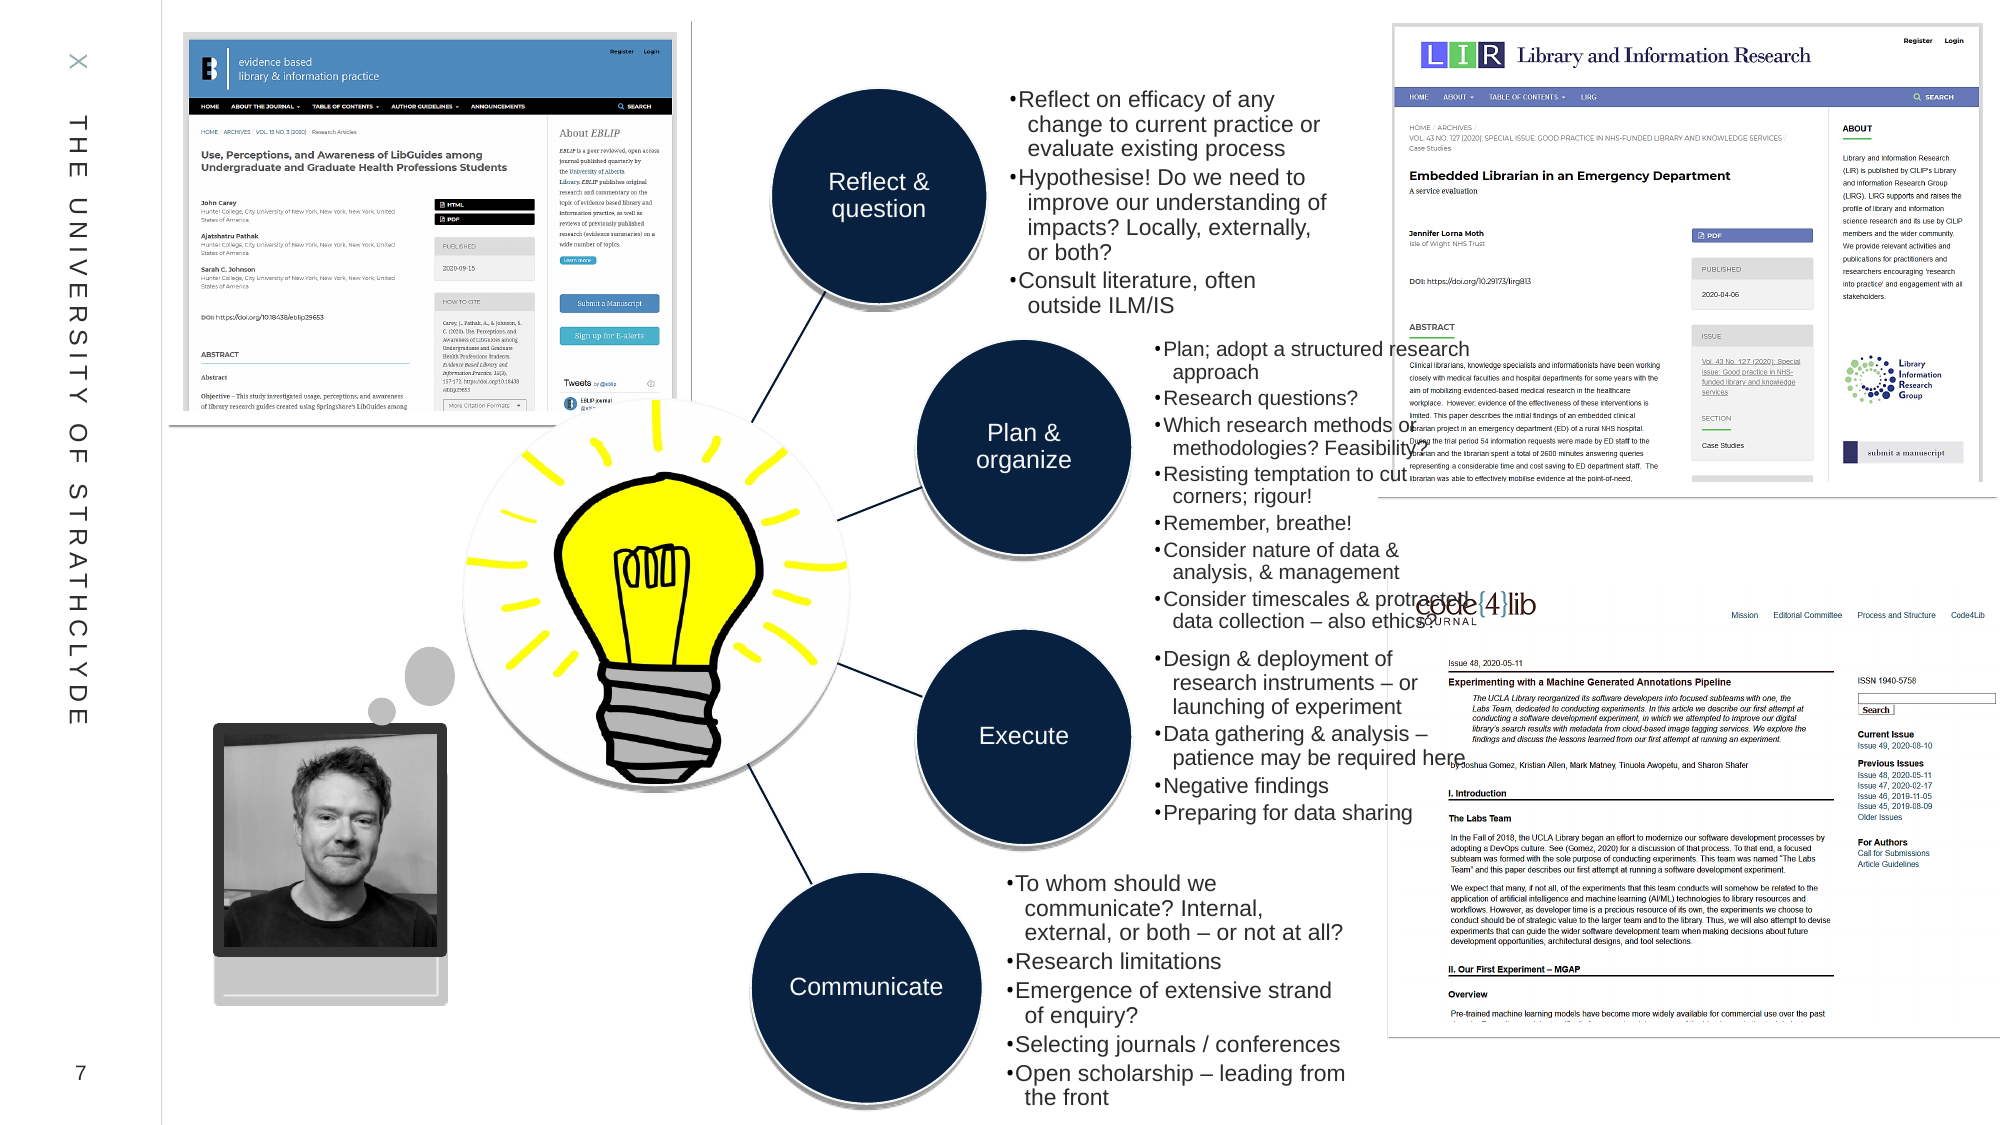

Reflect & question
Reflect on efficacy of any change to current practice or evaluate existing process
Hypothesise! Do we need to improve our understanding of impacts? Locally, externally, or both?
Consult literature, often outside ILM/IS
Plan & organize
Plan; adopt a structured research approach
Research questions?
Which research methods or methodologies? Feasibility?
Resisting temptation to cut corners; rigour!
Remember, breathe!
Consider nature of data & analysis, & management
Consider timescales & protracted data collection – also ethics?
Execute
Design & deployment of research instruments – or launching of experiment
Data gathering & analysis – patience may be required here
Negative findings
Preparing for data sharing
Communicate
To whom should we communicate? Internal, external, or both – or not at all?
Research limitations
Emergence of extensive strand of enquiry?
Selecting journals / conferences
Open scholarship – leading from the front